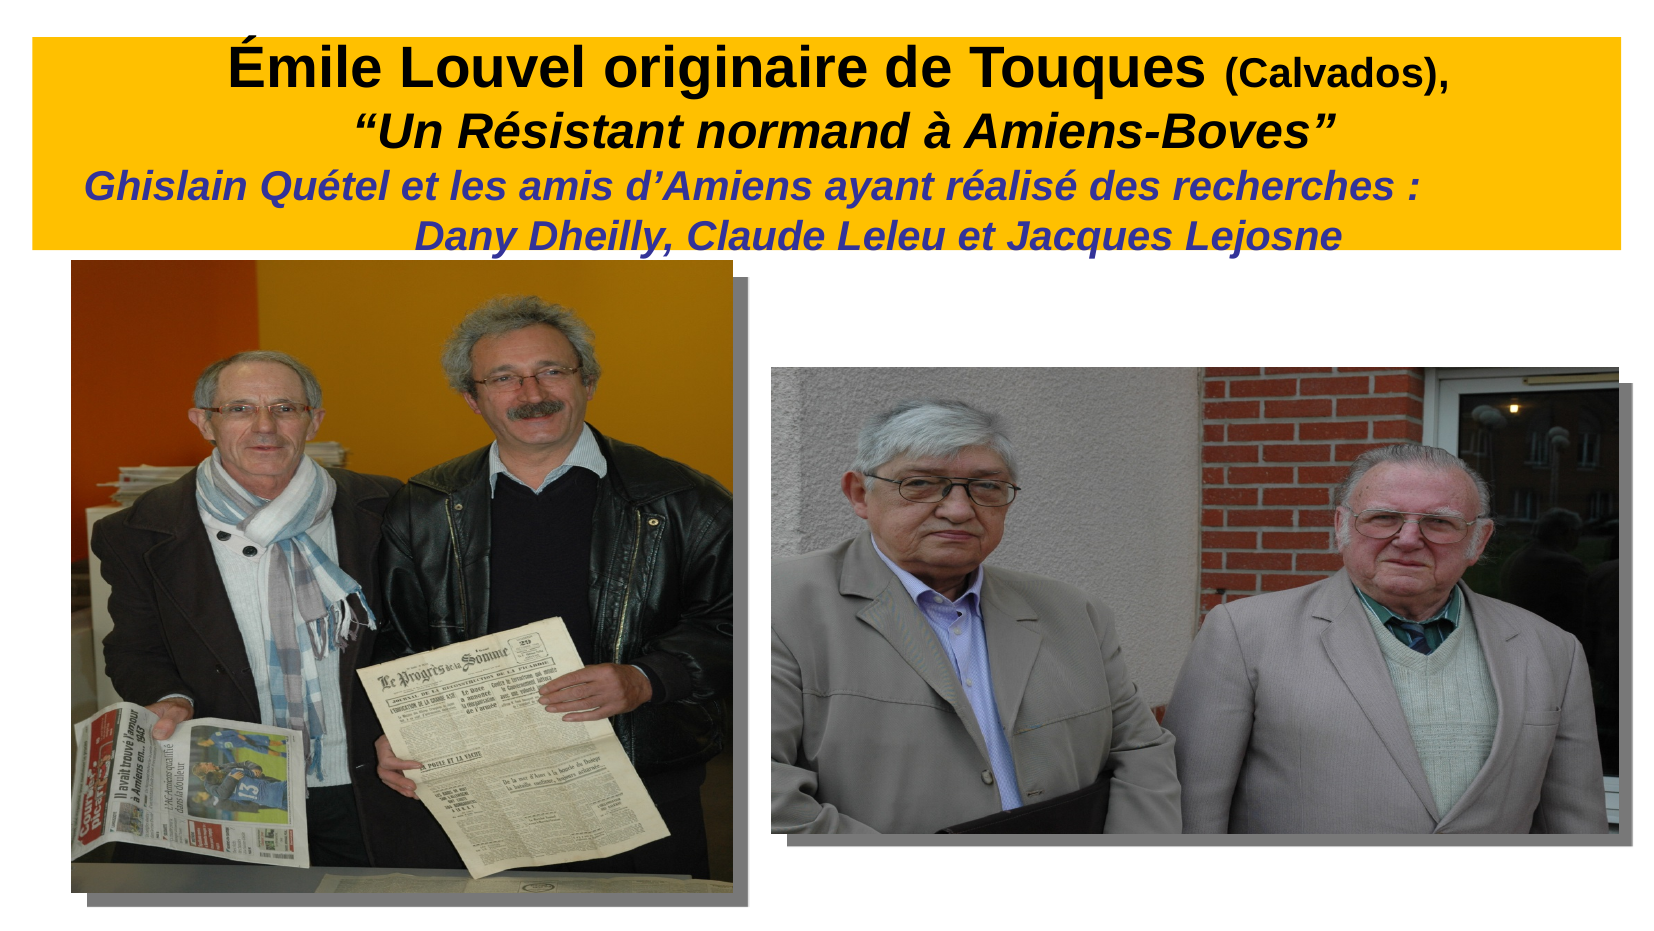

# Émile Louvel originaire de Touques (Calvados), “Un Résistant normand à Amiens-Boves” Ghislain Quétel et les amis d’Amiens ayant réalisé des recherches : Dany Dheilly, Claude Leleu et Jacques Lejosne